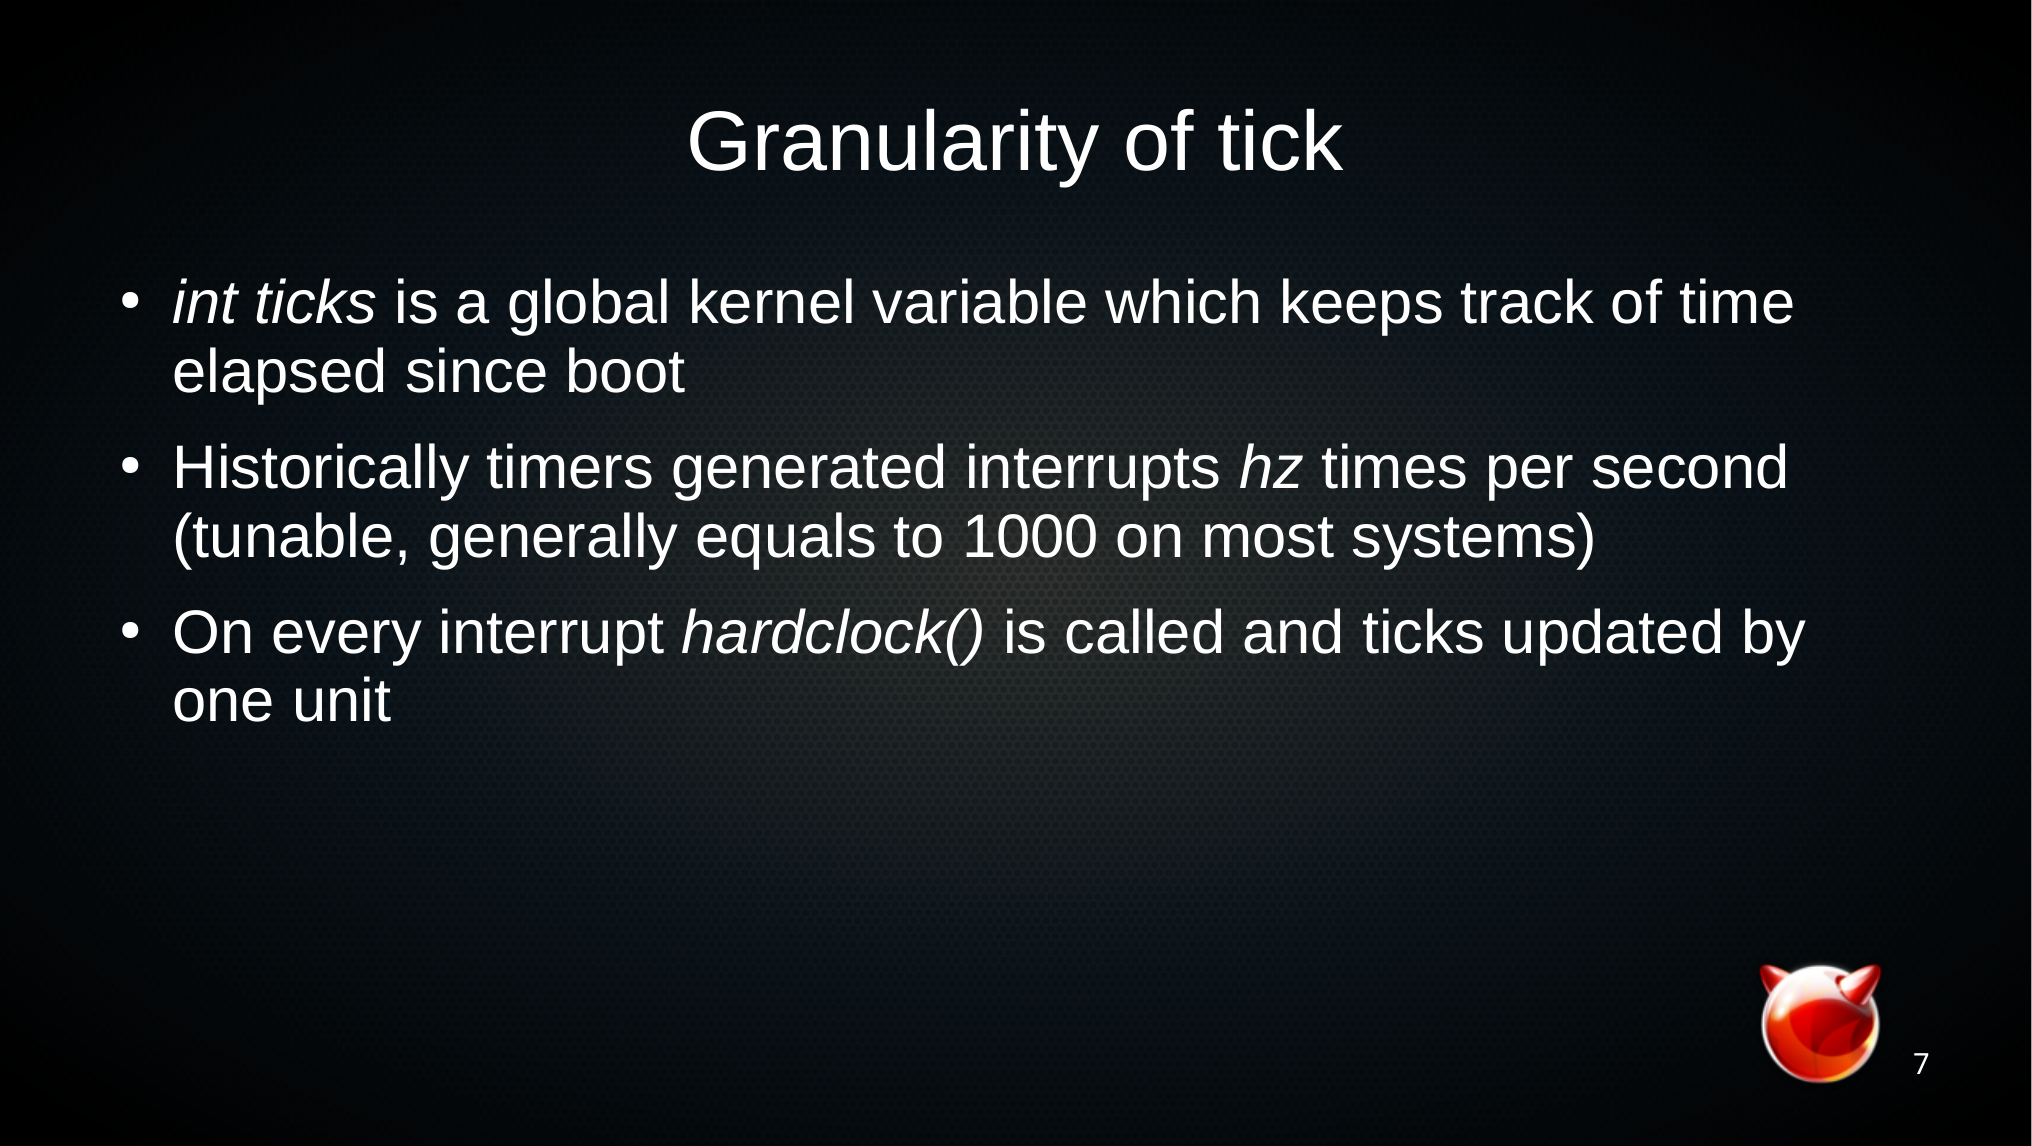

# Granularity of tick
int ticks is a global kernel variable which keeps track of time elapsed since boot
Historically timers generated interrupts hz times per second (tunable, generally equals to 1000 on most systems)
On every interrupt hardclock() is called and ticks updated by one unit
7